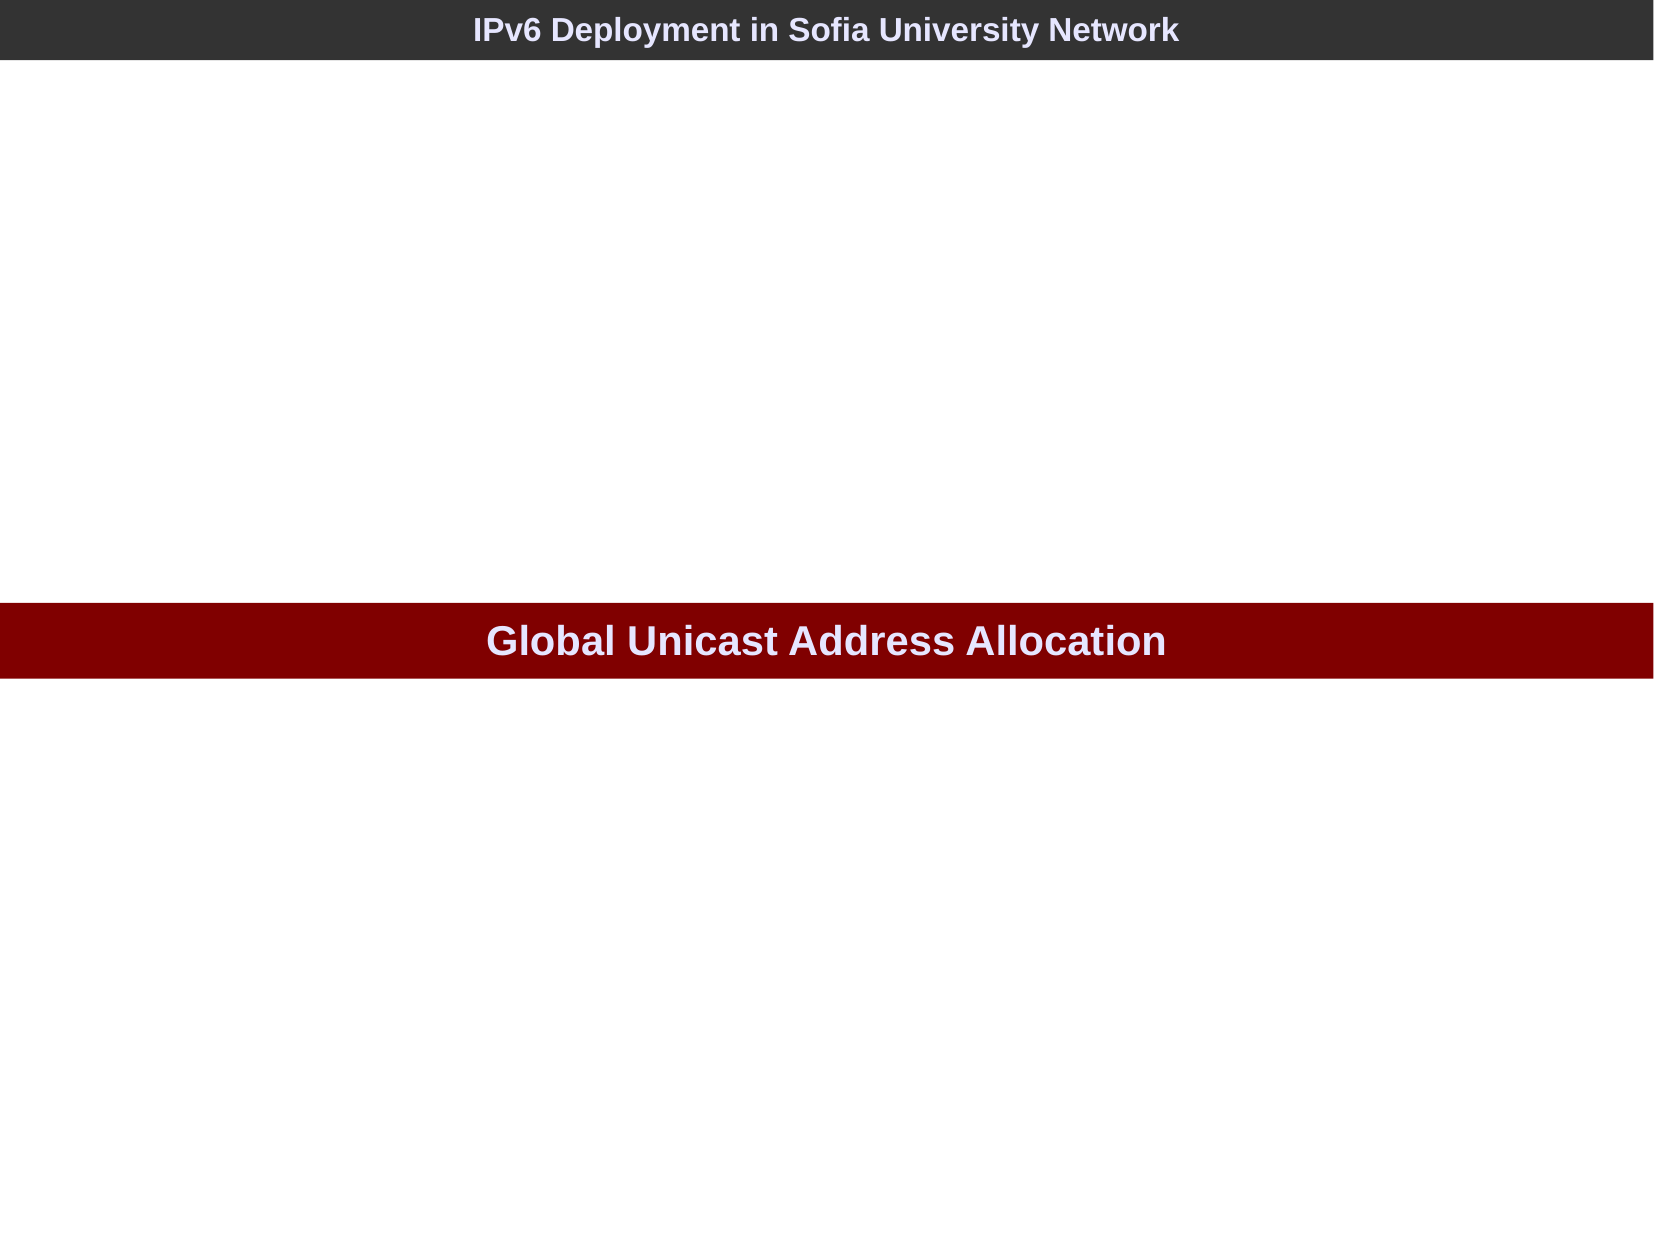

IPv6 Deployment in Sofia University Network
Global Unicast Address Allocation